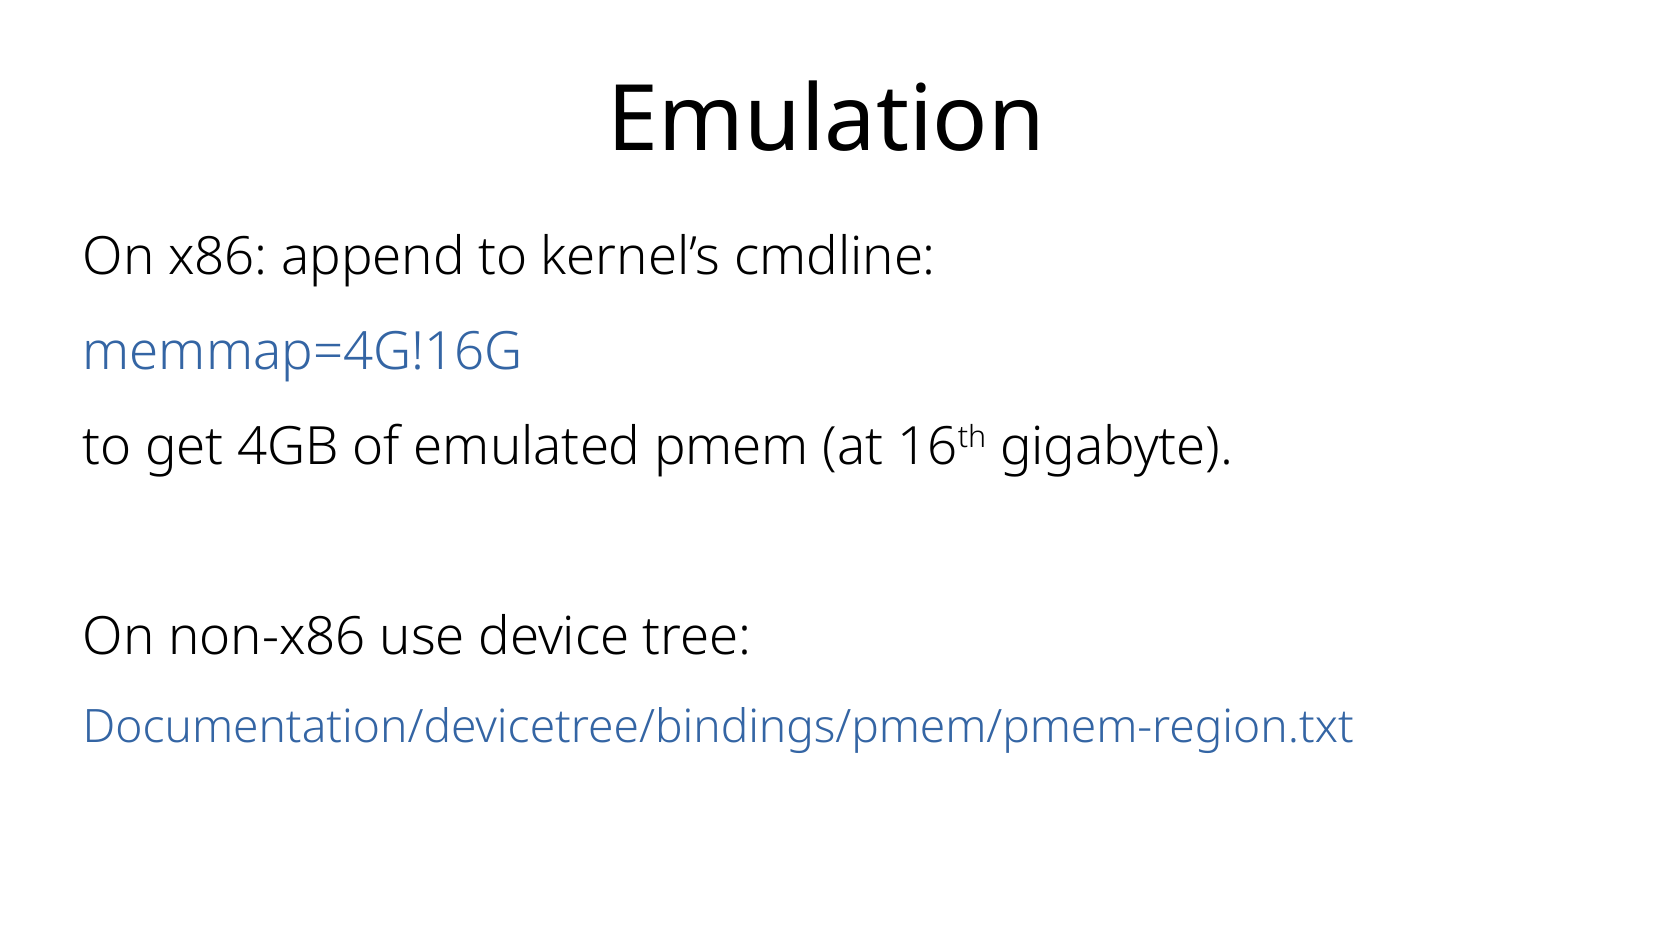

# Emulation
On x86: append to kernel’s cmdline:
memmap=4G!16G
to get 4GB of emulated pmem (at 16th gigabyte).
On non-x86 use device tree:
Documentation/devicetree/bindings/pmem/pmem-region.txt